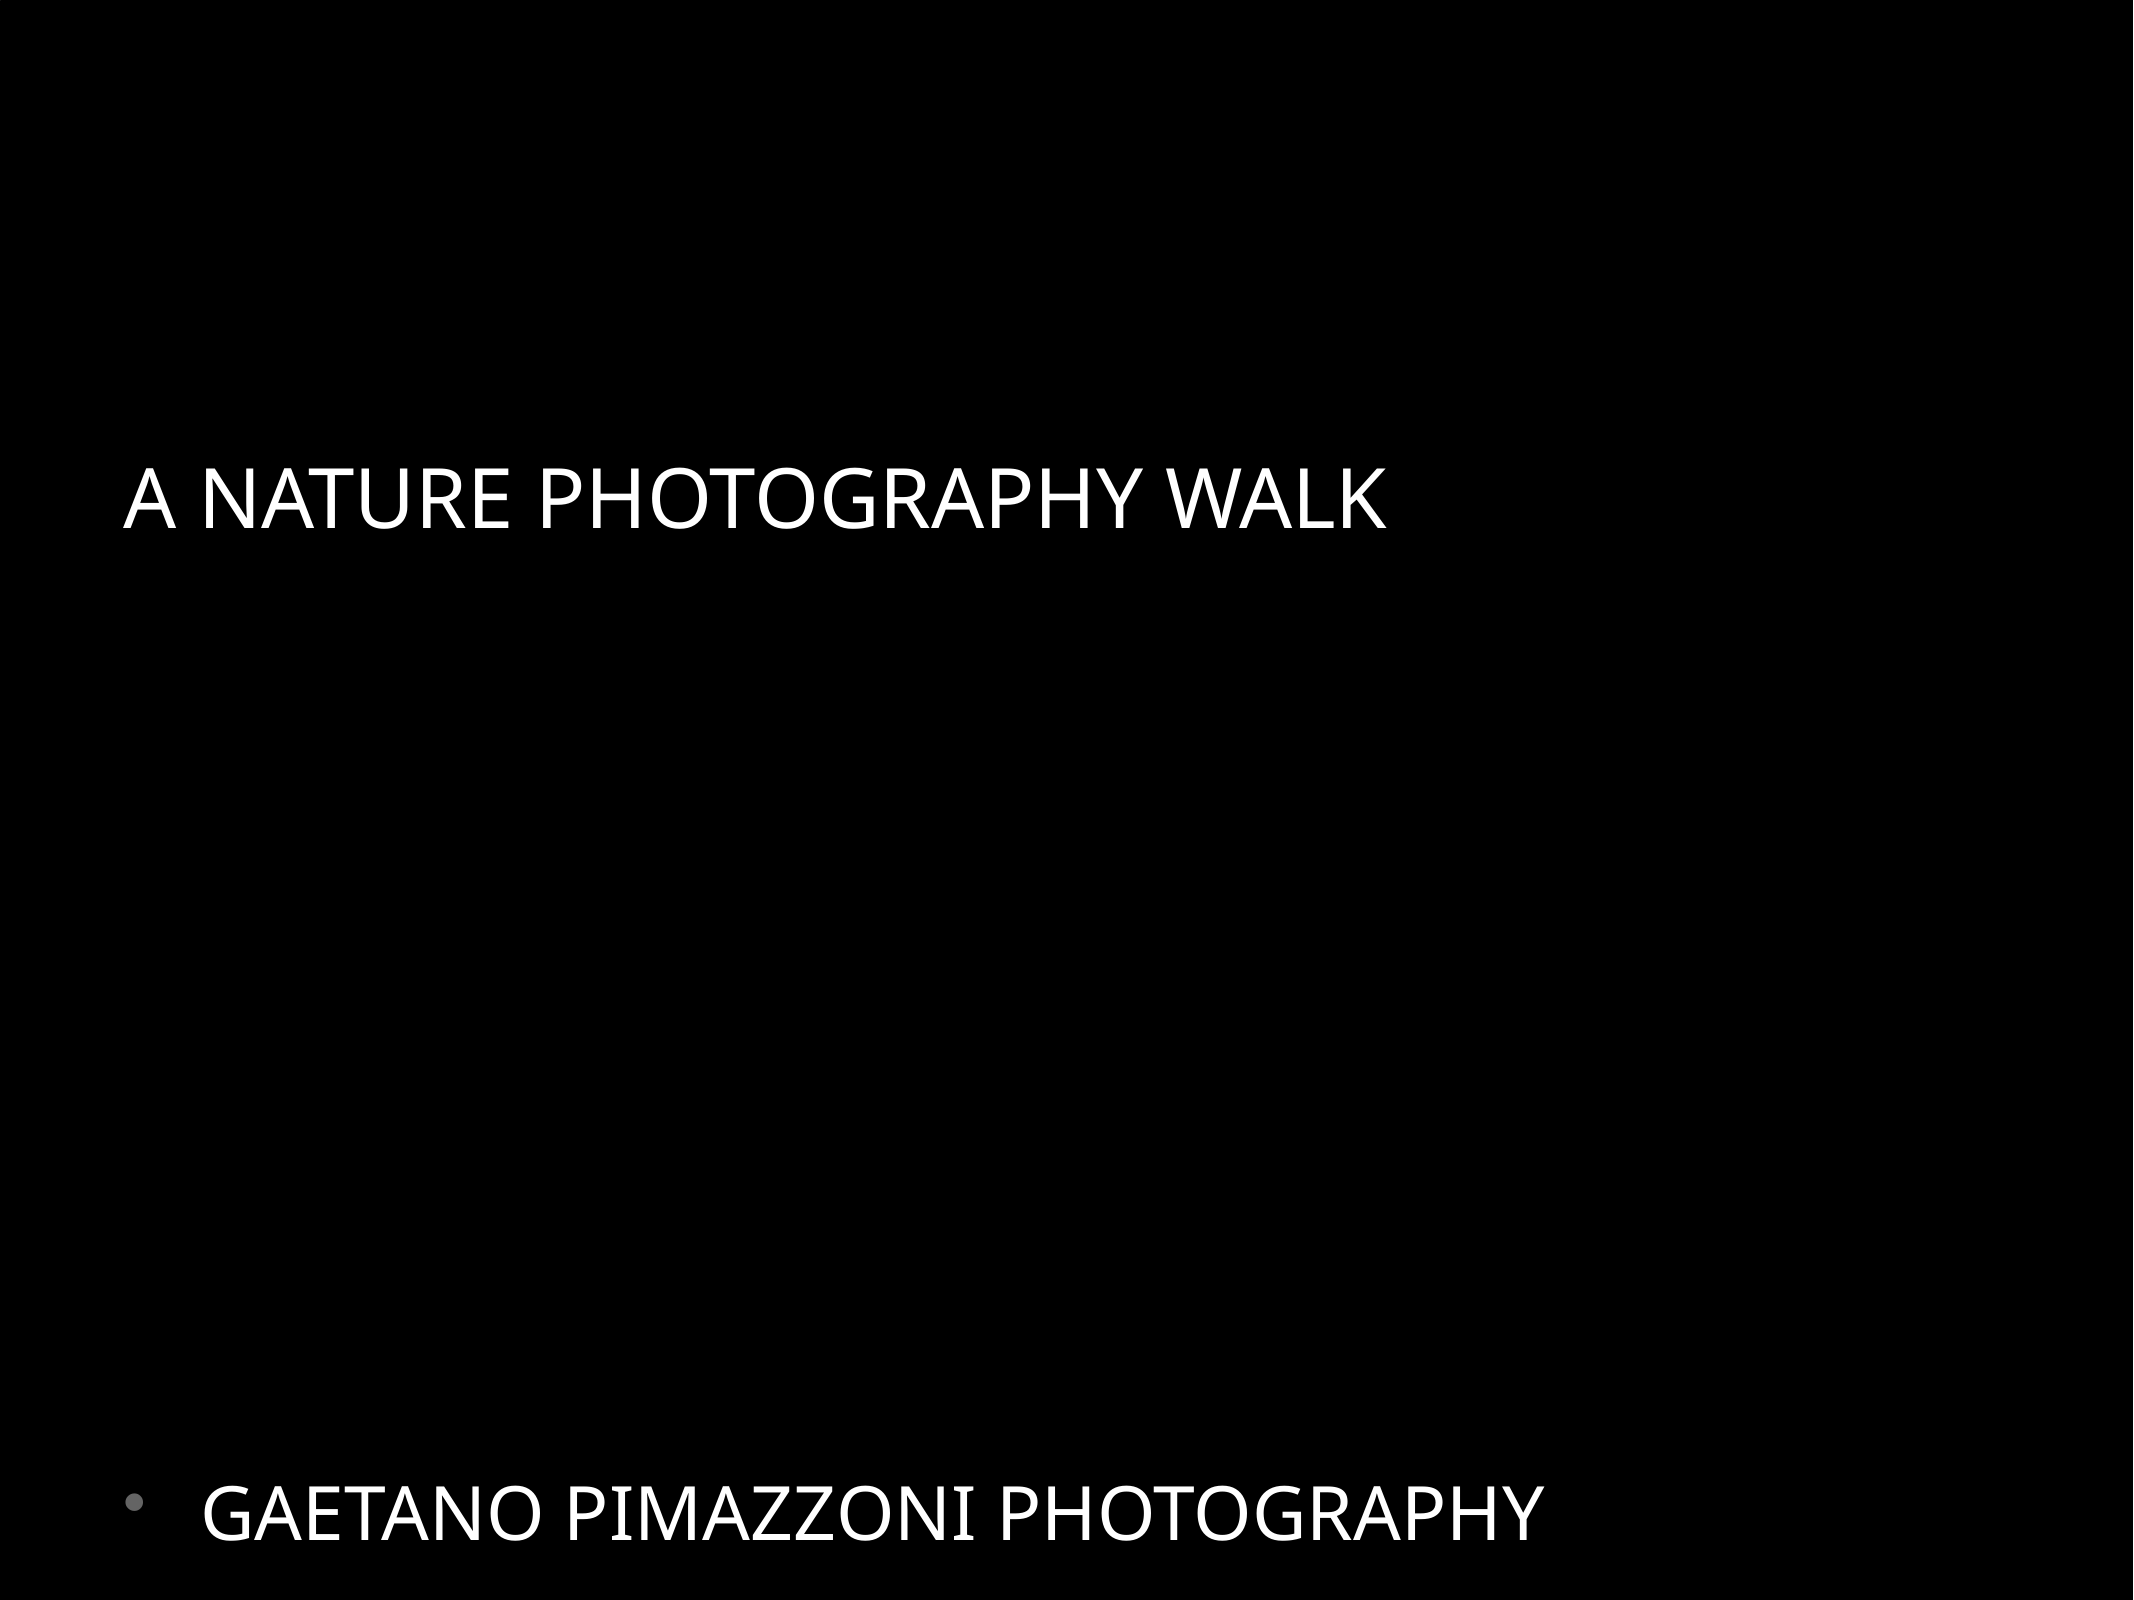

# A NATURE PHOTOGRAPHY WALK
GAETANO PIMAZZONI PHOTOGRAPHY